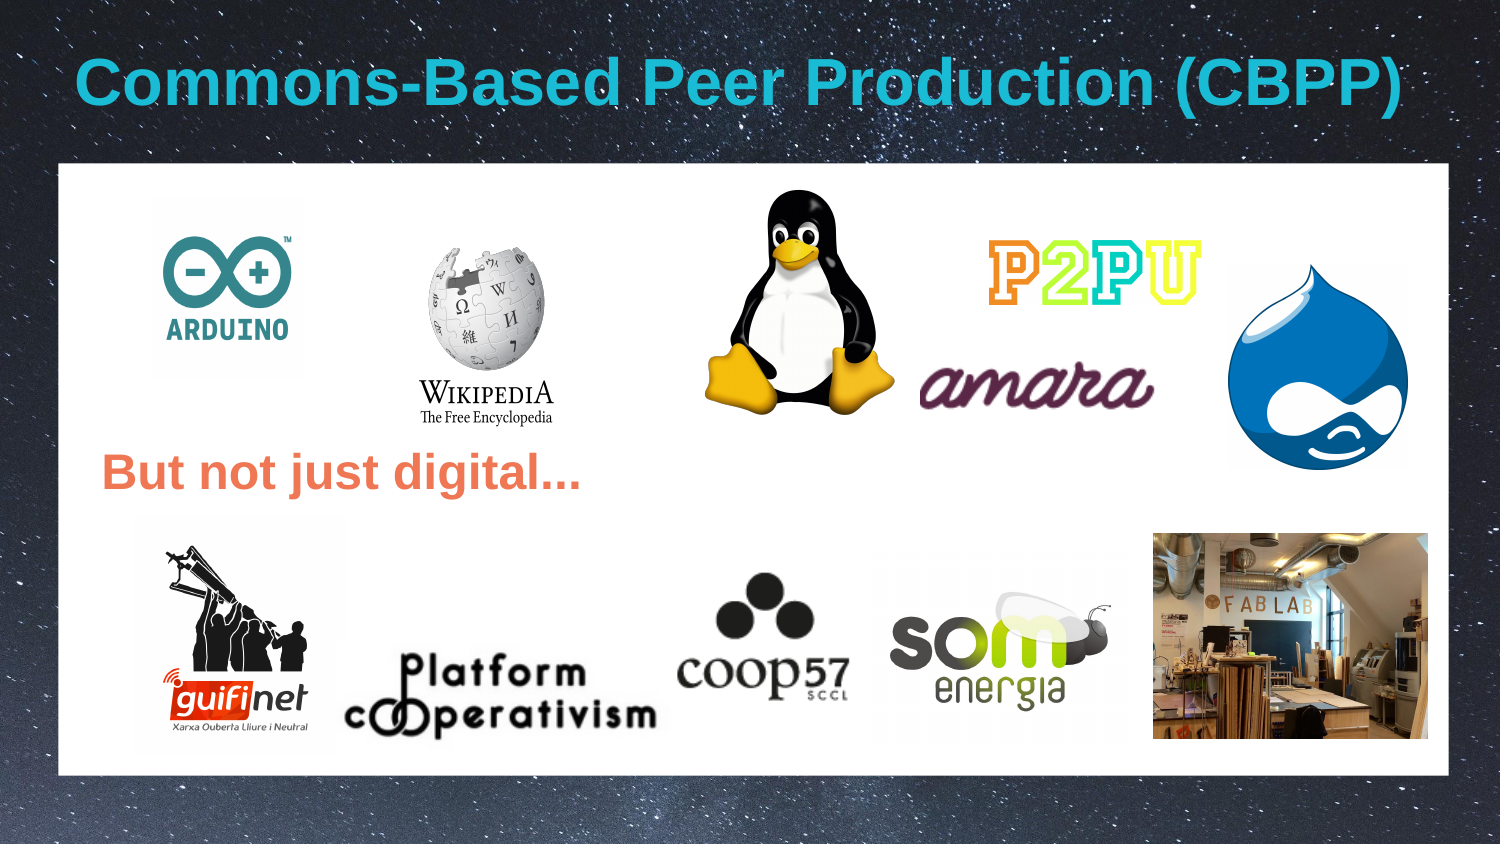

# Commons-Based Peer Production (CBPP)
But not just digital...